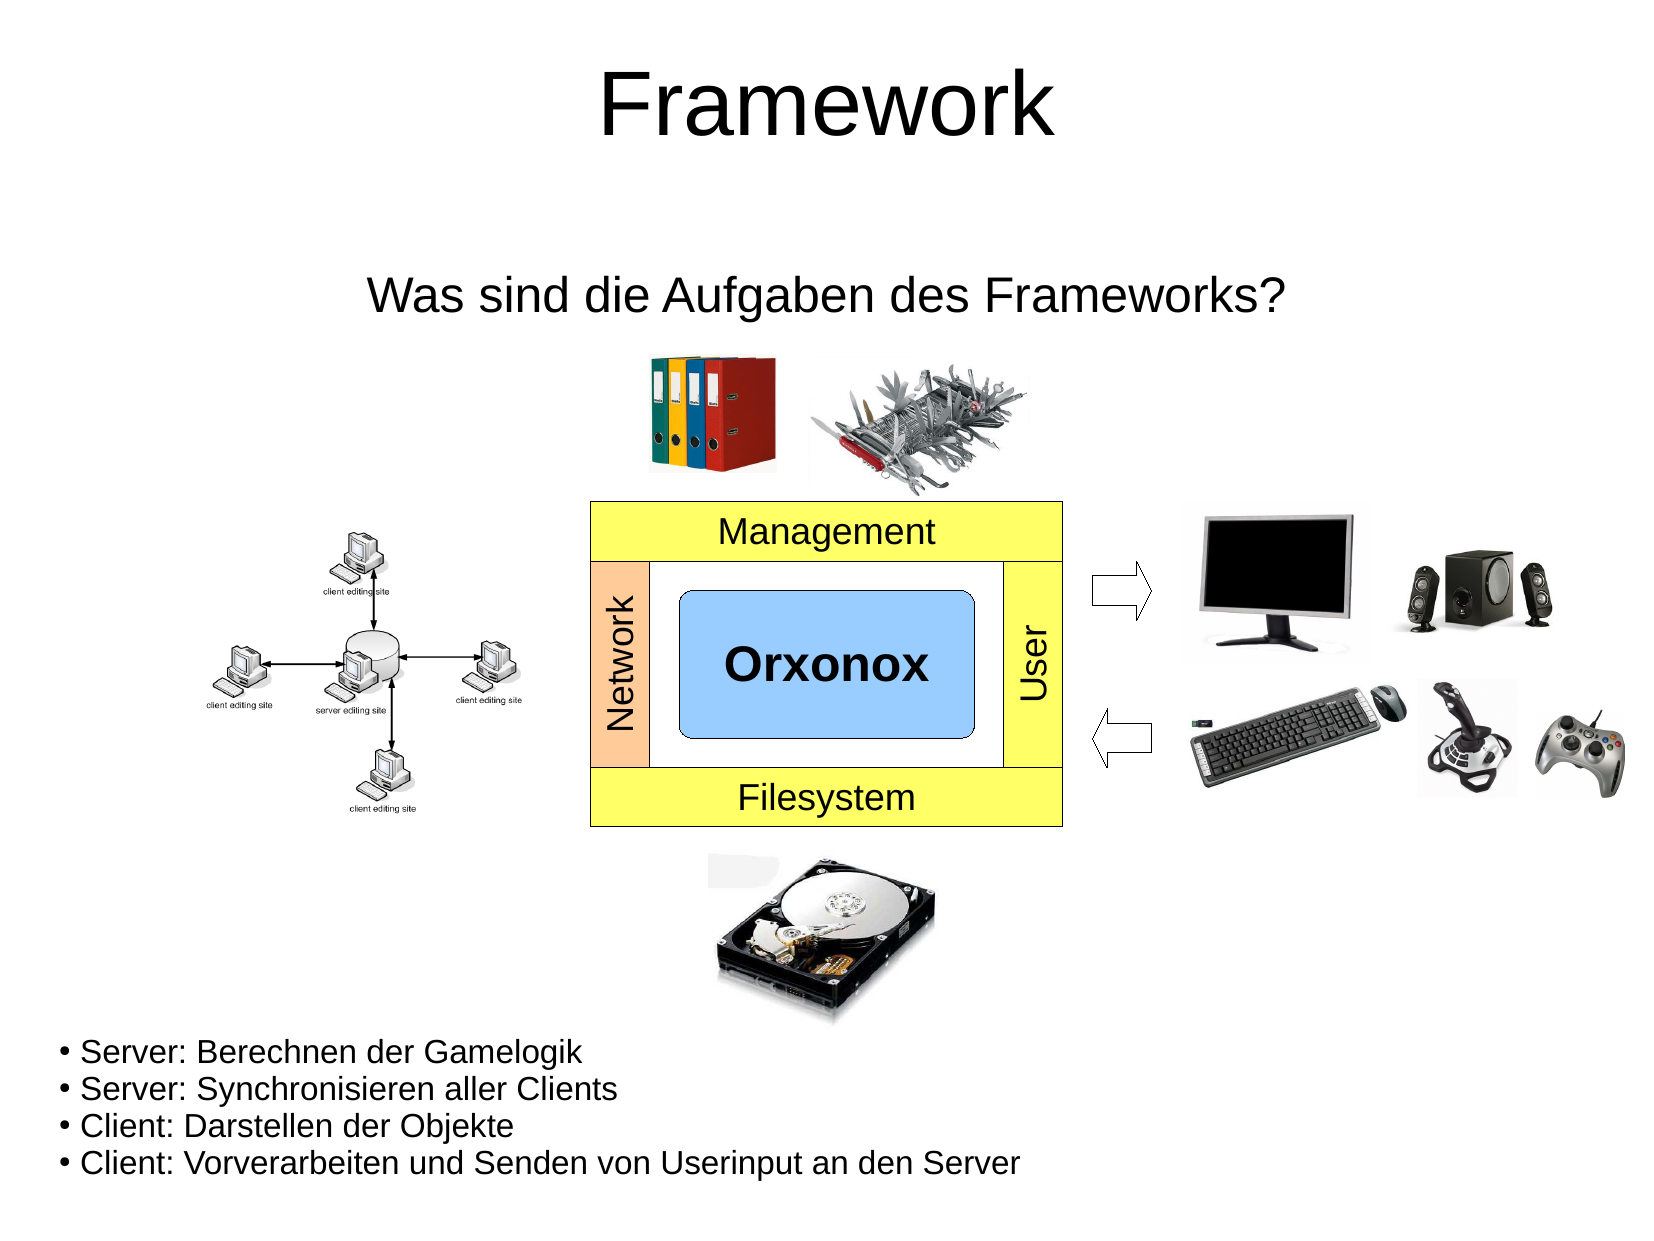

# Framework
Was sind die Aufgaben des Frameworks?
Management
Orxonox
Network
User
Filesystem
 Server: Berechnen der Gamelogik
 Server: Synchronisieren aller Clients
 Client: Darstellen der Objekte
 Client: Vorverarbeiten und Senden von Userinput an den Server